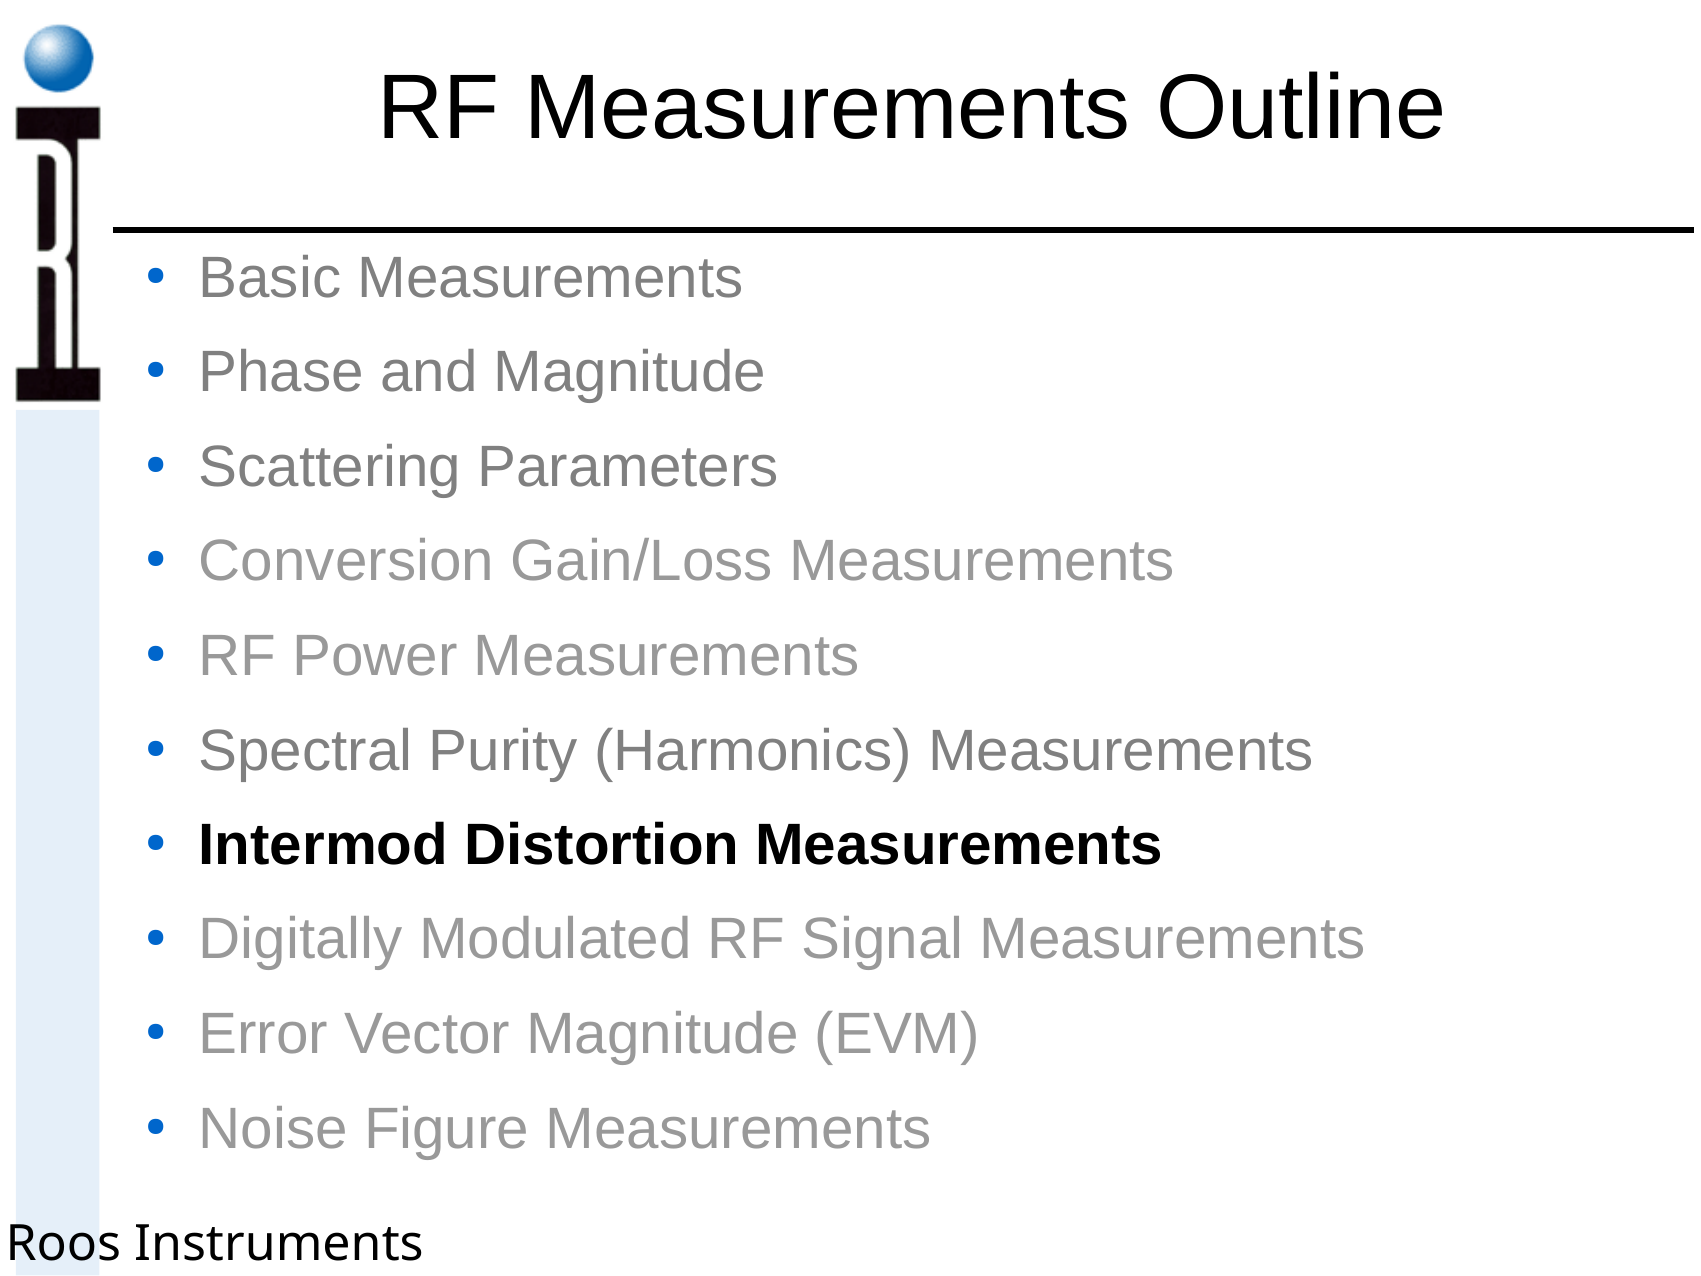

# RF Measurements Outline
Basic Measurements
Phase and Magnitude
Scattering Parameters
Conversion Gain/Loss Measurements
RF Power Measurements
Spectral Purity (Harmonics) Measurements
Intermod Distortion Measurements
Digitally Modulated RF Signal Measurements
Error Vector Magnitude (EVM)
Noise Figure Measurements